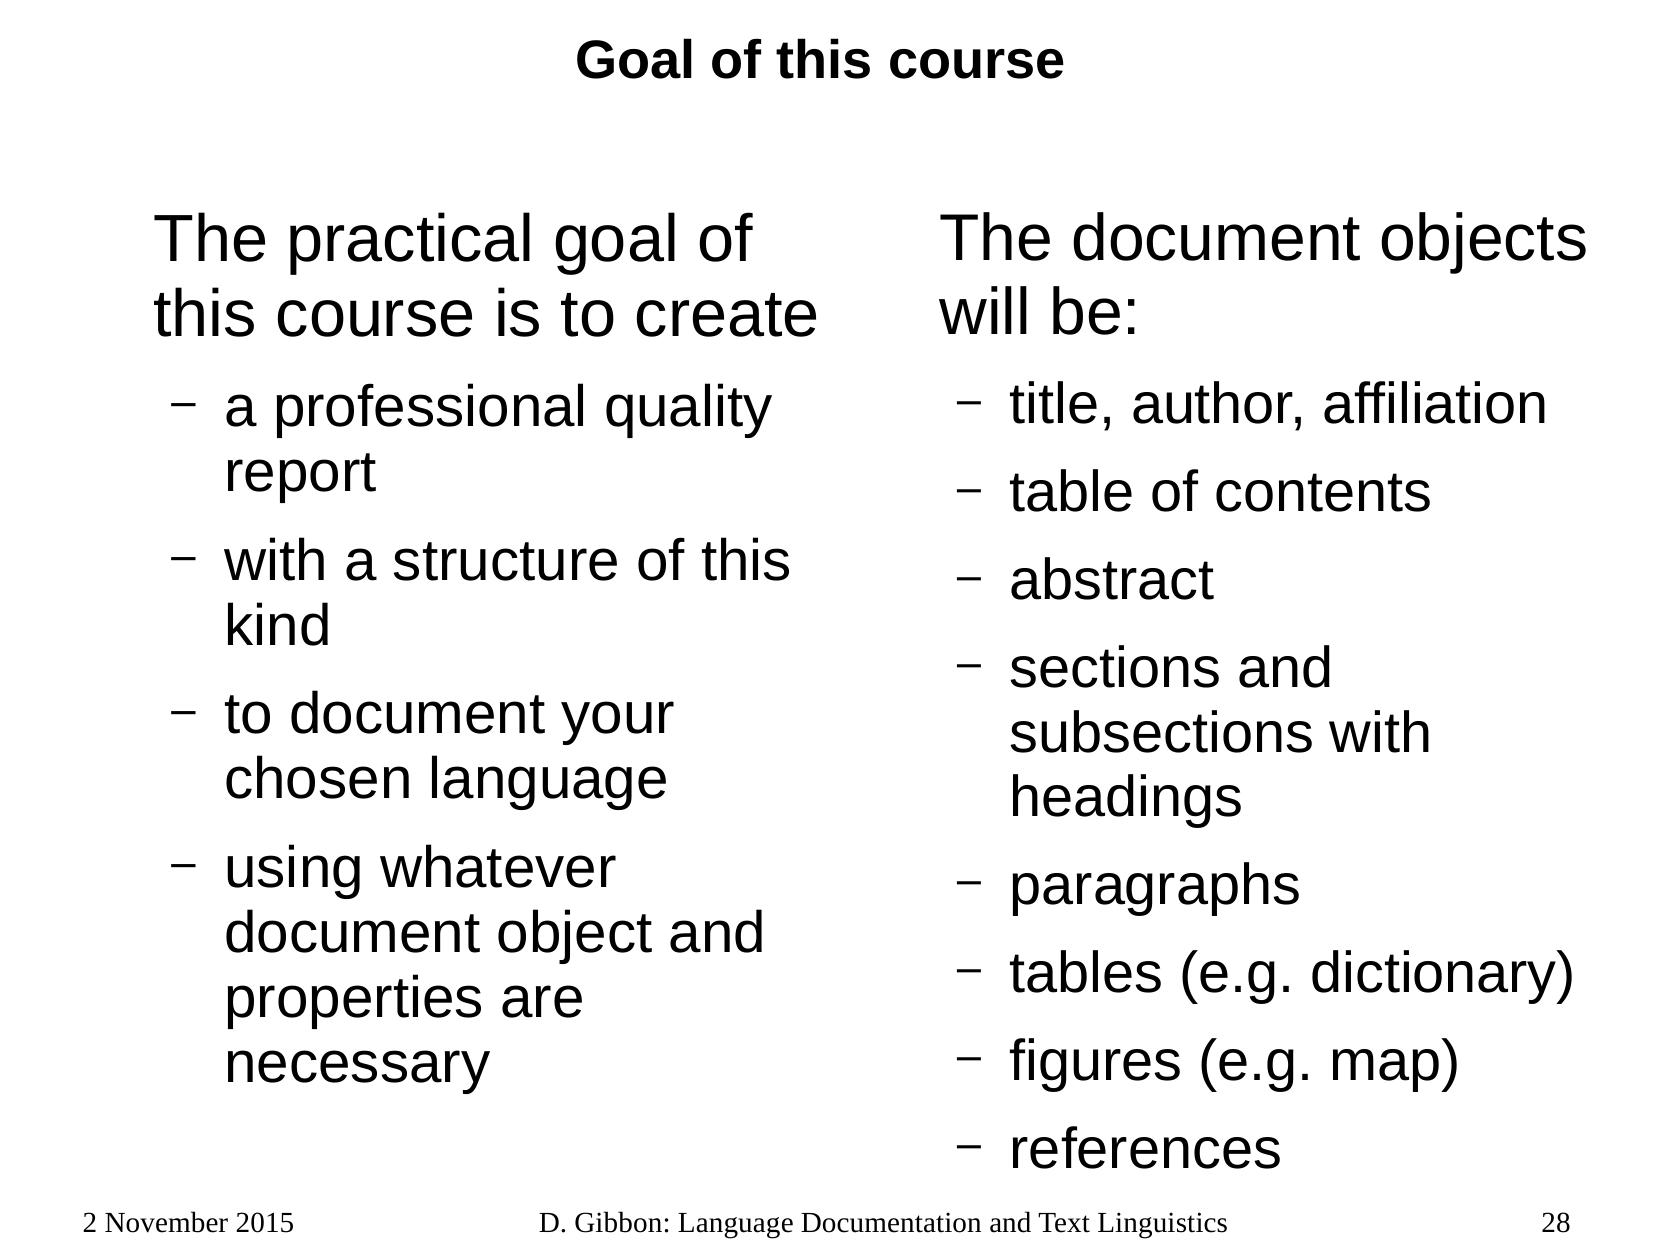

# Goal of this course
The practical goal of this course is to create
a professional quality report
with a structure of this kind
to document your chosen language
using whatever document object and properties are necessary
The document objects will be:
title, author, affiliation
table of contents
abstract
sections and subsections with headings
paragraphs
tables (e.g. dictionary)
figures (e.g. map)
references
2 November 2015
D. Gibbon: Language Documentation and Text Linguistics
28